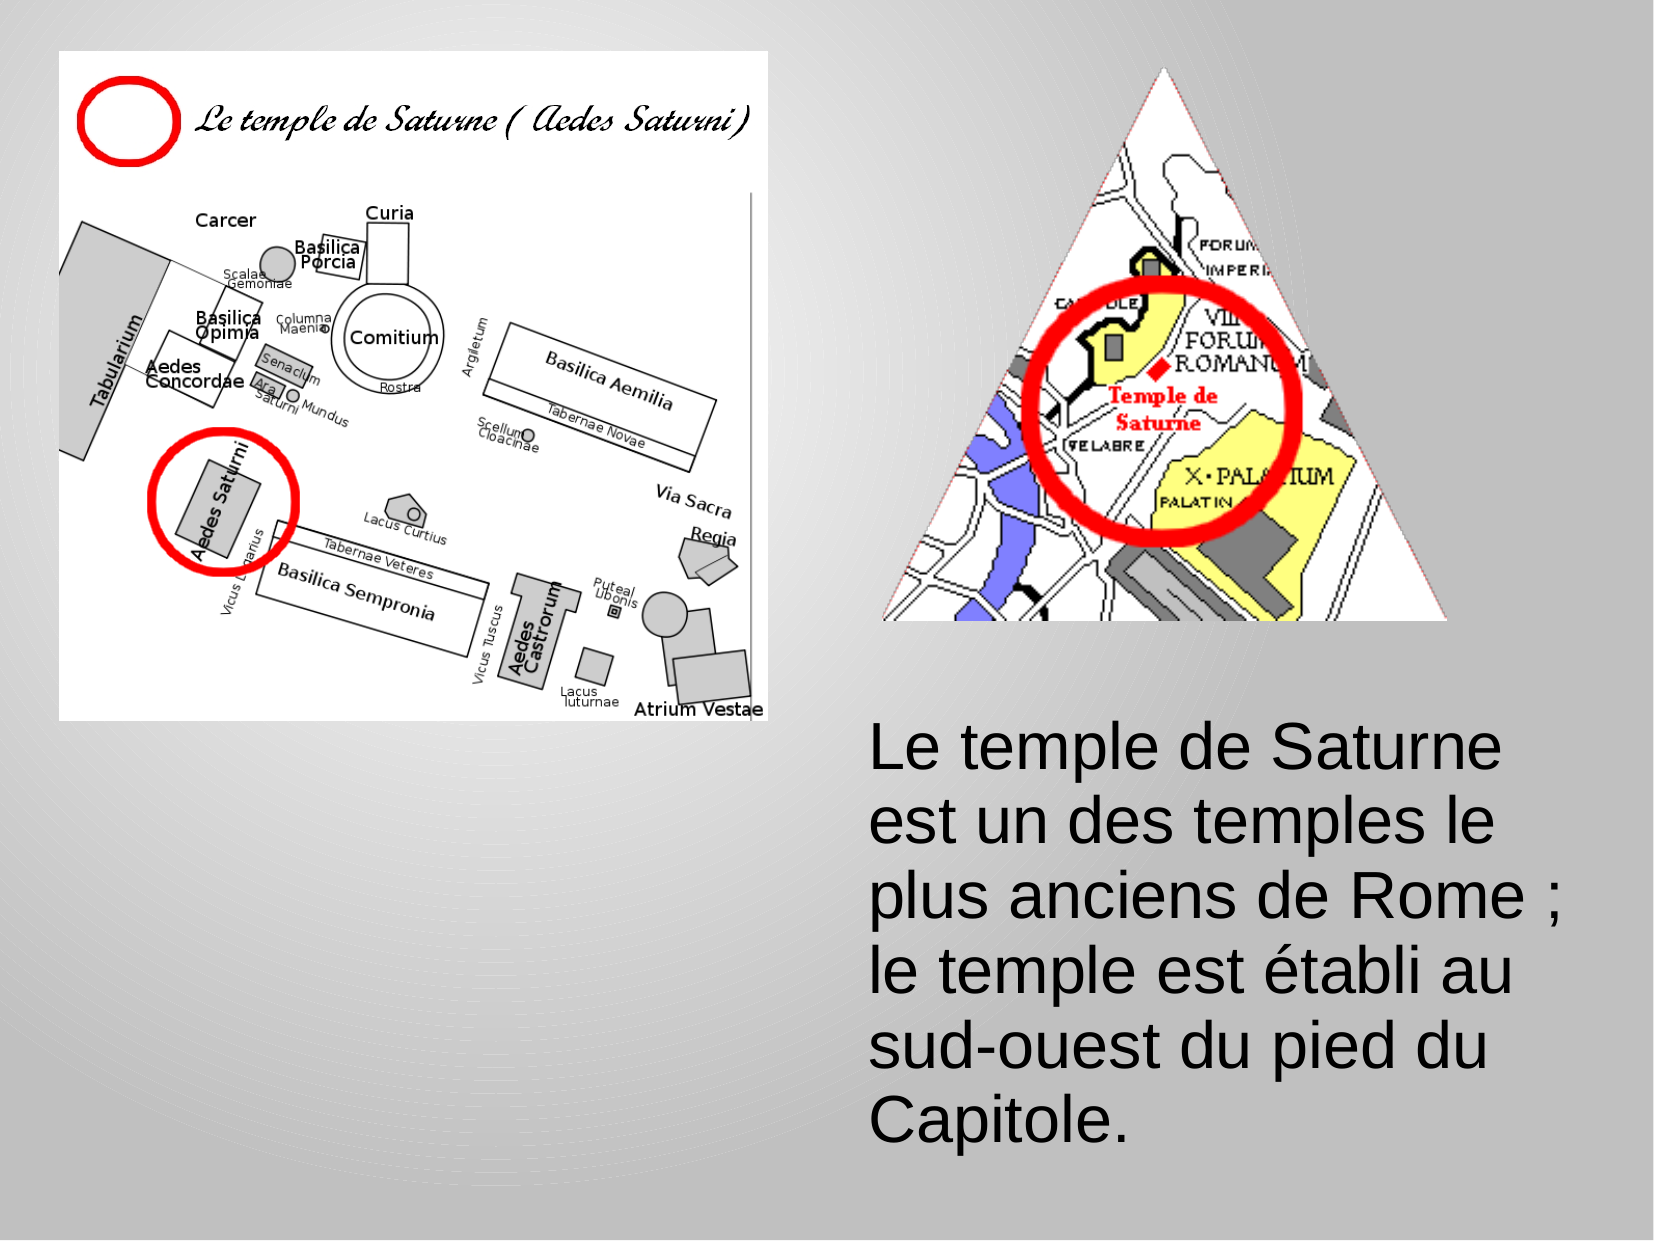

# Le temple de Saturne est un des temples le plus anciens de Rome ; le temple est établi au sud-ouest du pied du Capitole.